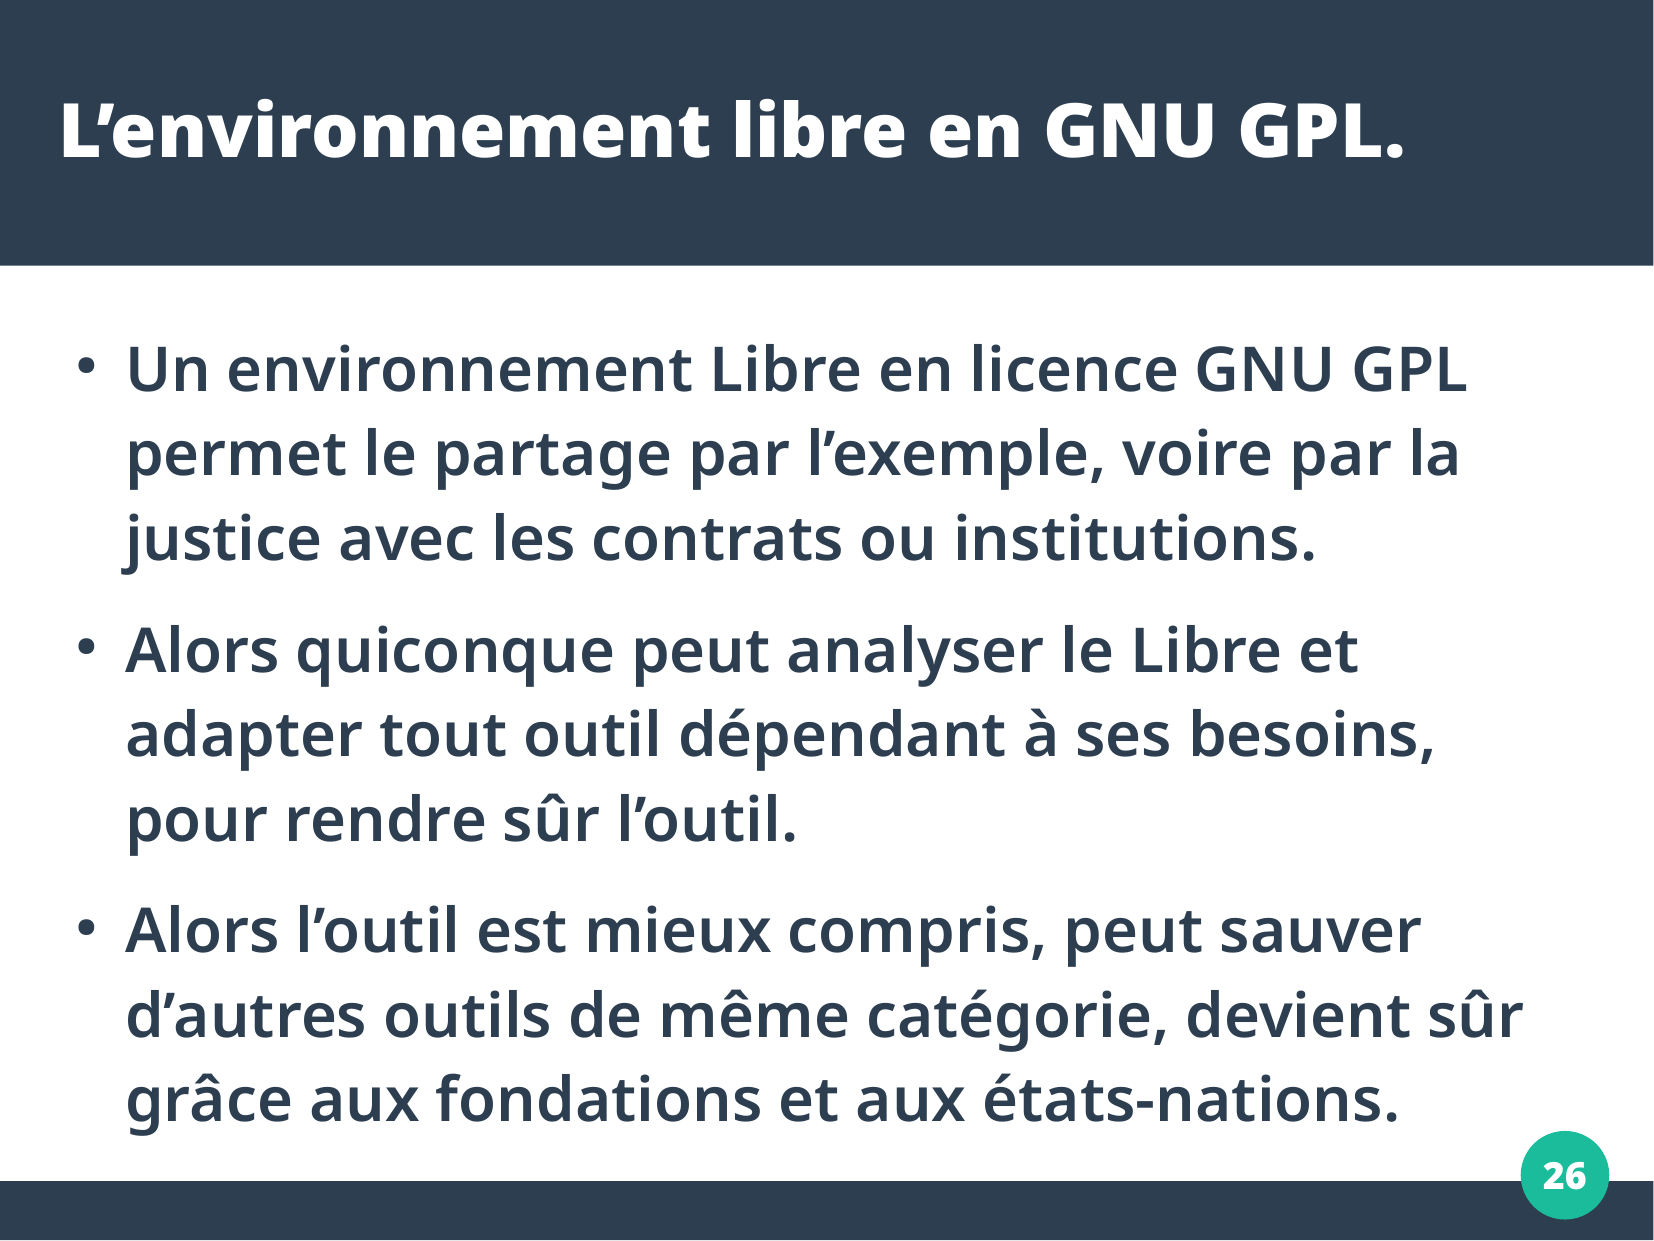

# L’environnement libre en GNU GPL.
Un environnement Libre en licence GNU GPL permet le partage par l’exemple, voire par la justice avec les contrats ou institutions.
Alors quiconque peut analyser le Libre et adapter tout outil dépendant à ses besoins, pour rendre sûr l’outil.
Alors l’outil est mieux compris, peut sauver d’autres outils de même catégorie, devient sûr grâce aux fondations et aux états-nations.
26